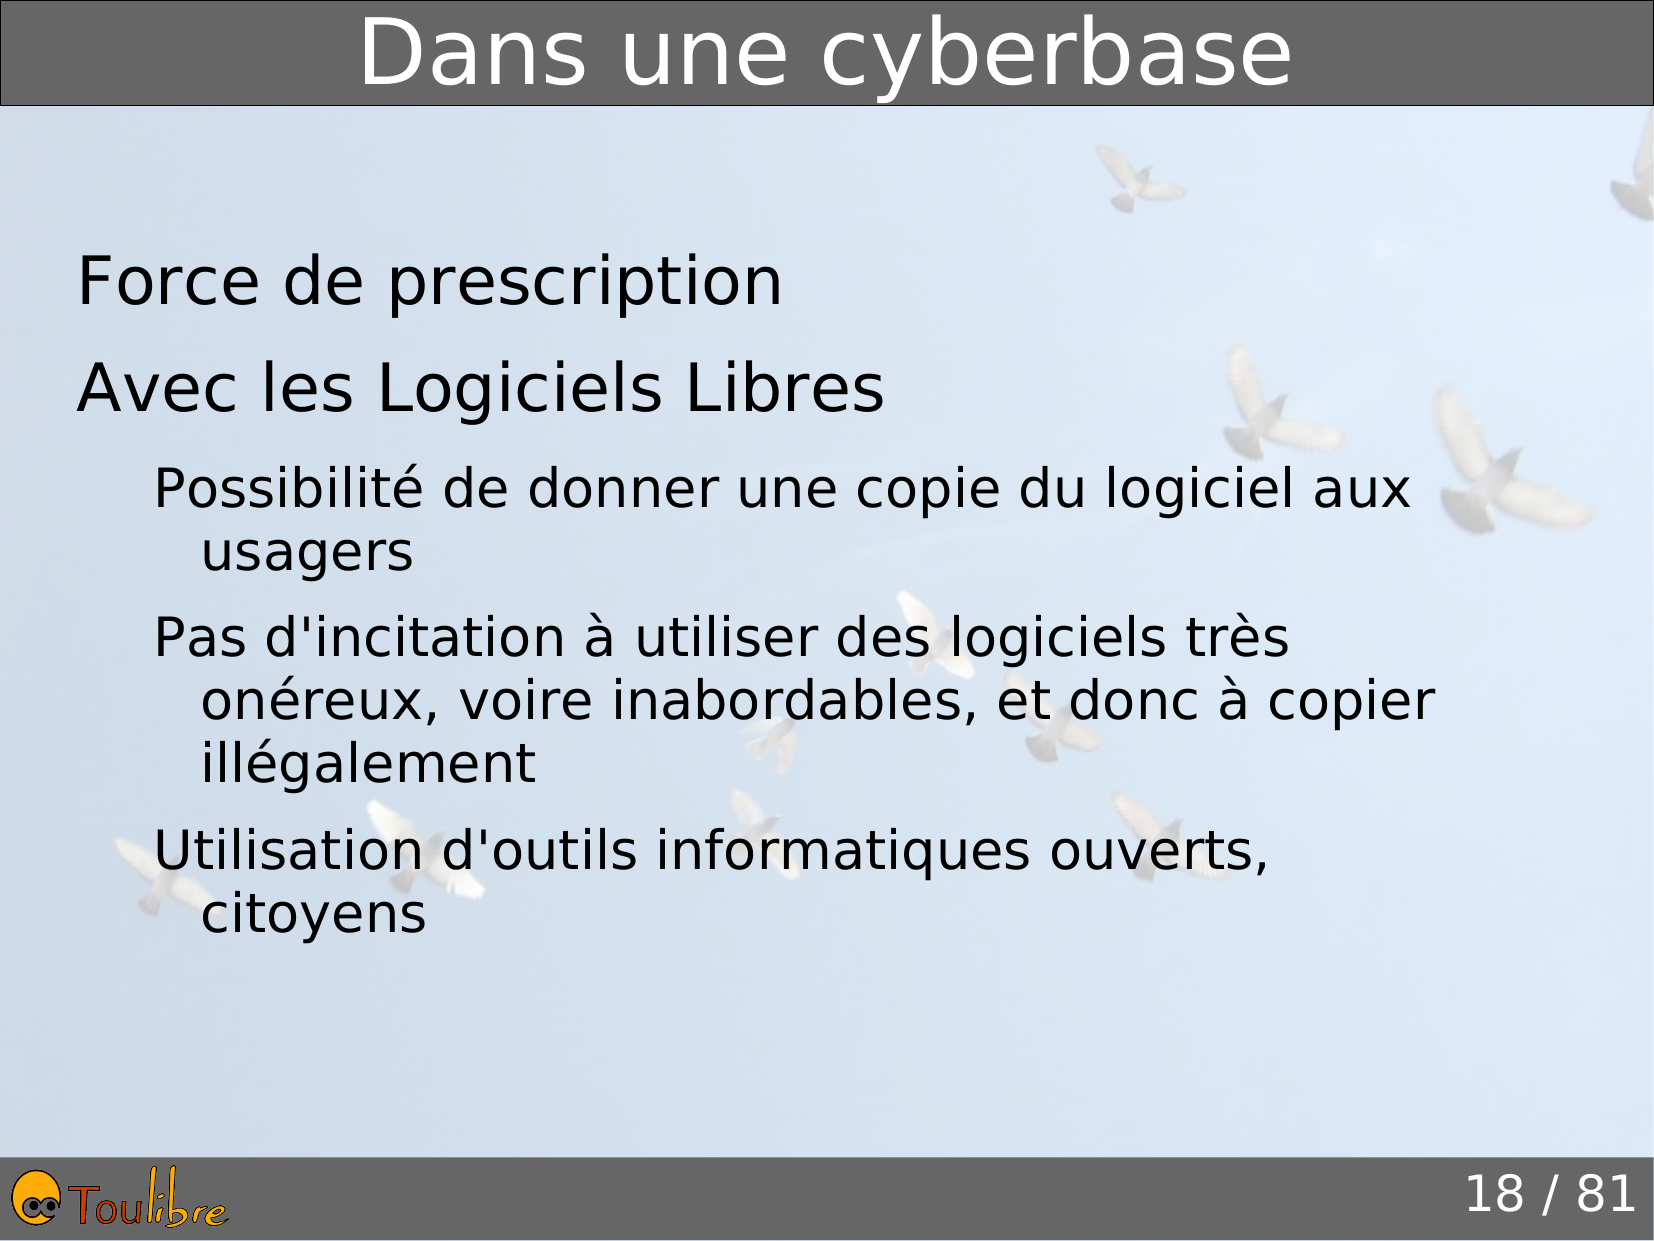

# Dans une cyberbase
Force de prescription
Avec les Logiciels Libres
Possibilité de donner une copie du logiciel aux usagers
Pas d'incitation à utiliser des logiciels très onéreux, voire inabordables, et donc à copier illégalement
Utilisation d'outils informatiques ouverts, citoyens